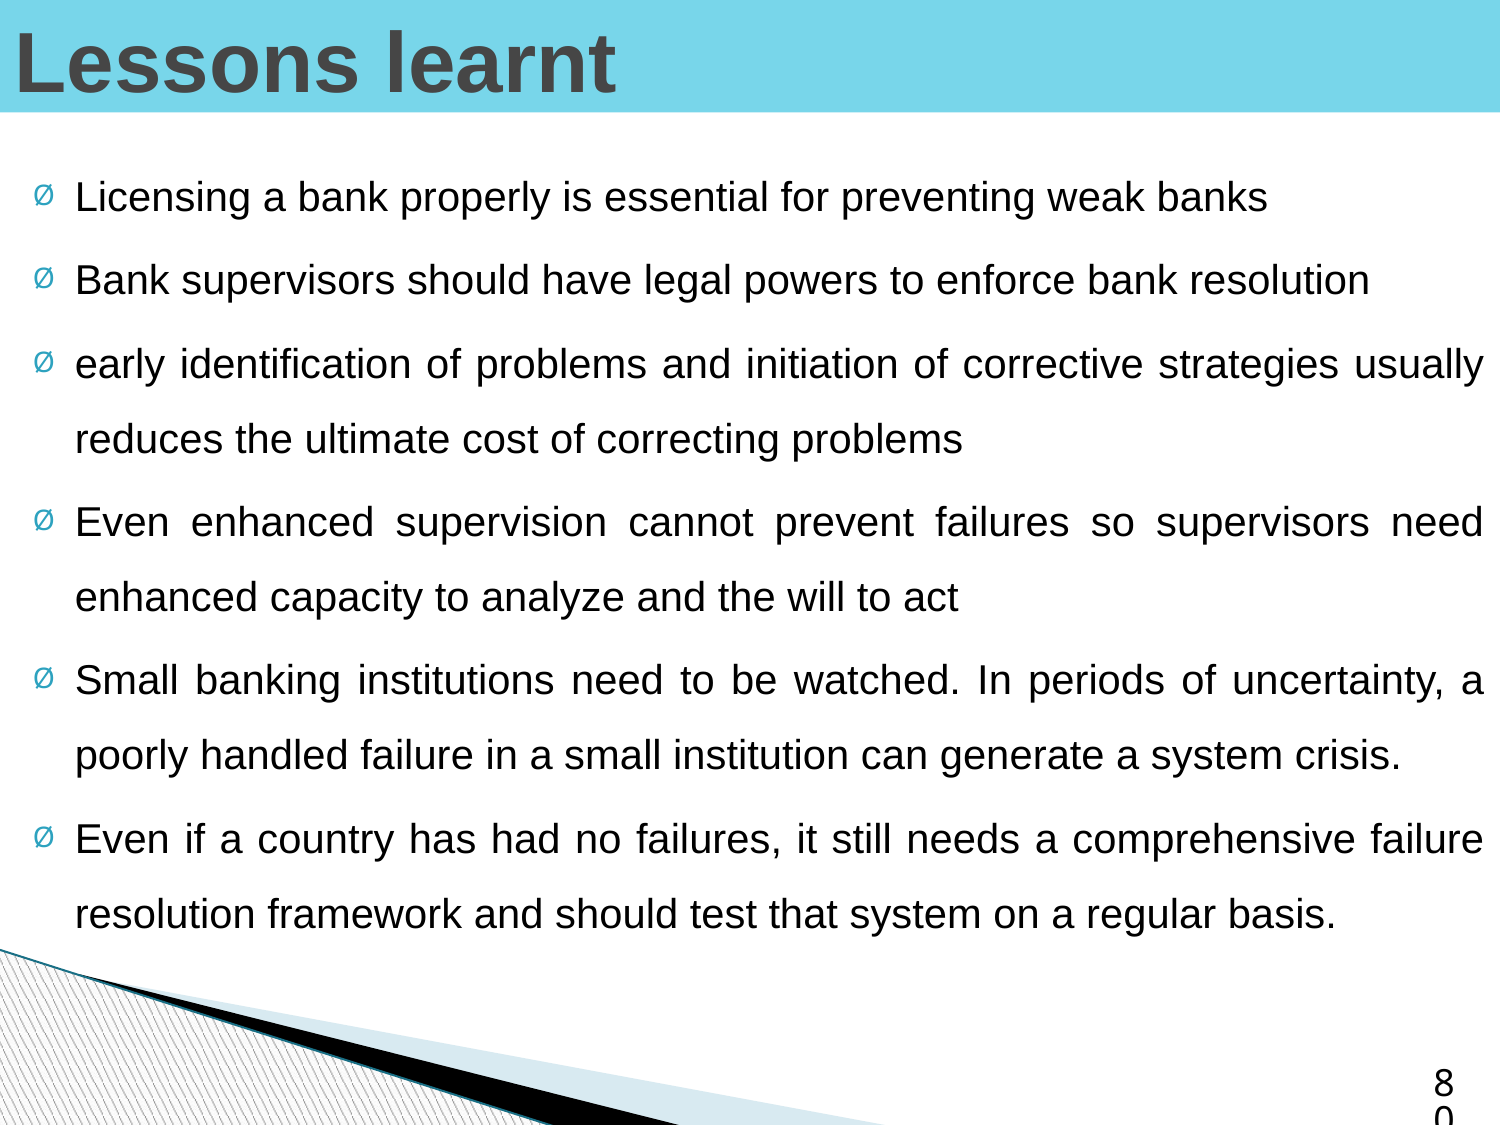

Lessons learnt
# Licensing a bank properly is essential for preventing weak banks
Bank supervisors should have legal powers to enforce bank resolution
early identification of problems and initiation of corrective strategies usually reduces the ultimate cost of correcting problems
Even enhanced supervision cannot prevent failures so supervisors need enhanced capacity to analyze and the will to act
Small banking institutions need to be watched. In periods of uncertainty, a poorly handled failure in a small institution can generate a system crisis.
Even if a country has had no failures, it still needs a comprehensive failure resolution framework and should test that system on a regular basis.